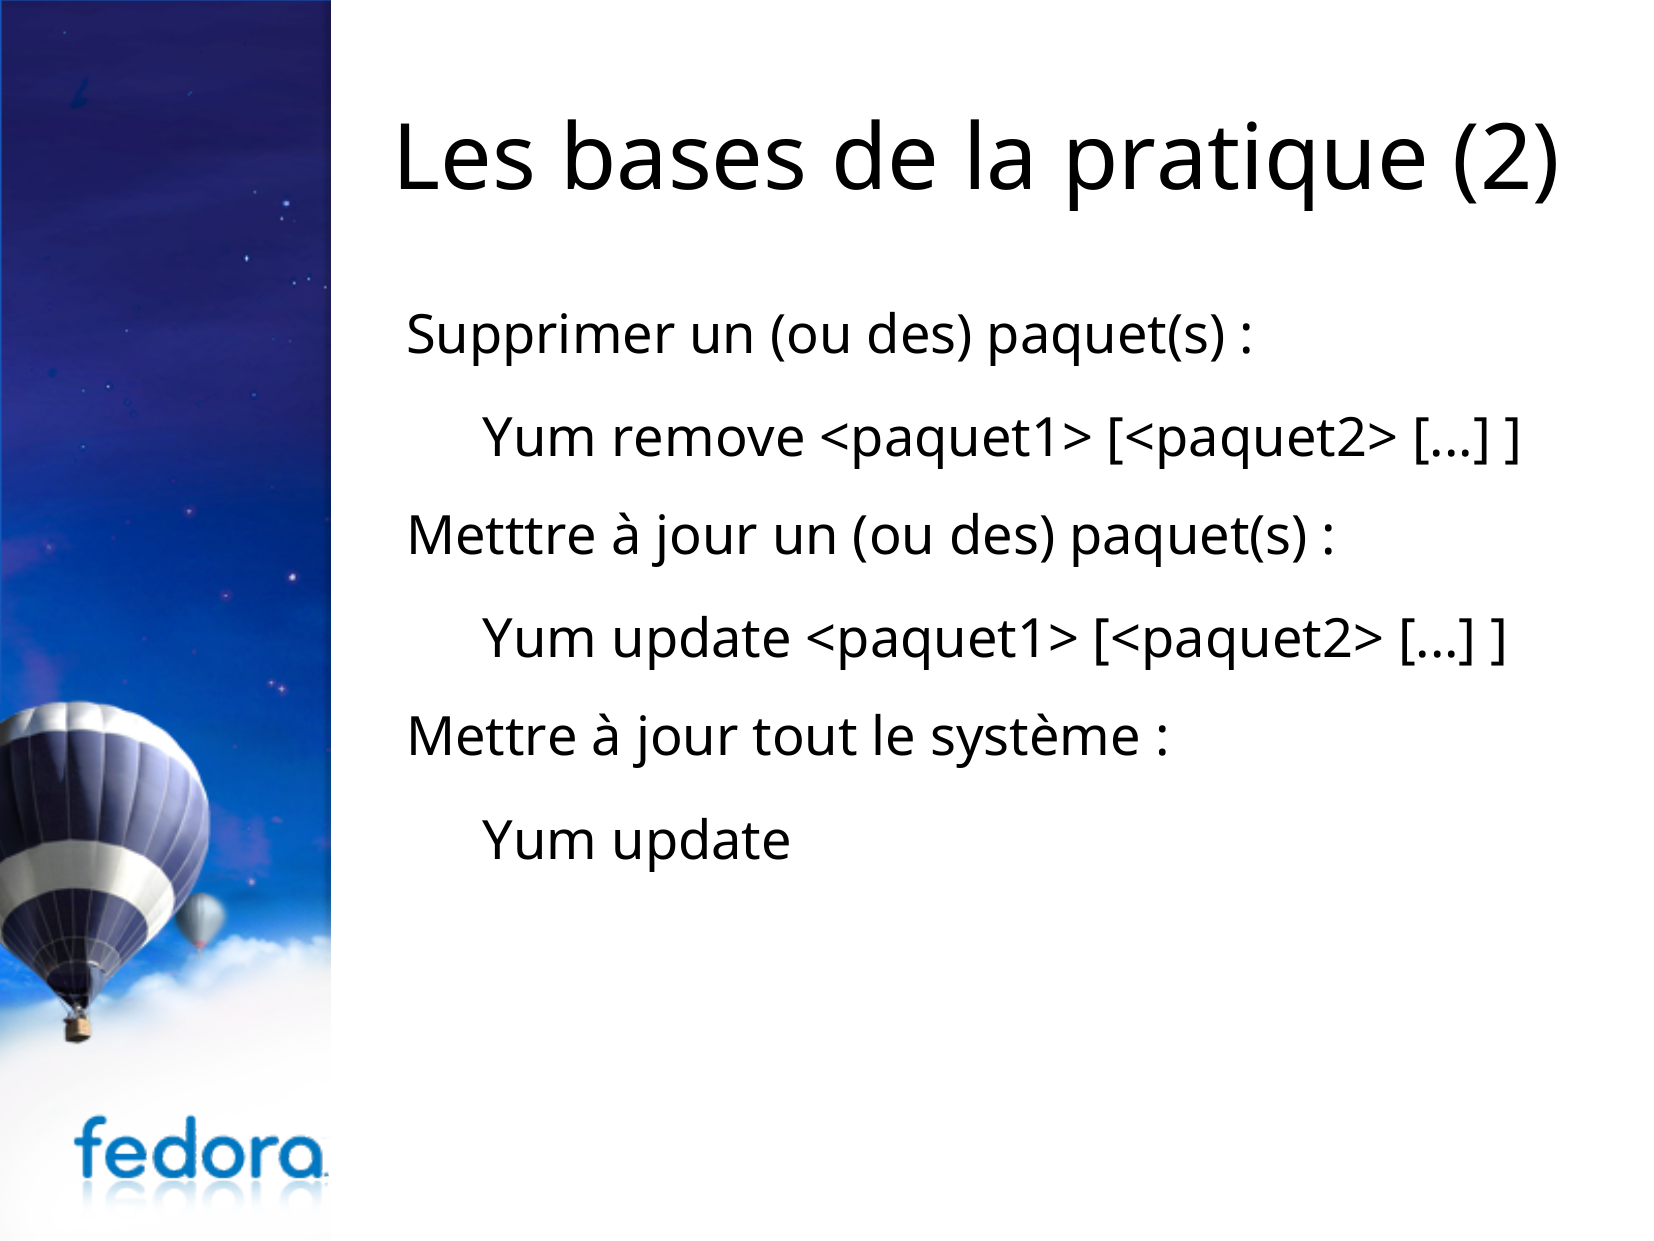

# Les bases de la pratique (2)
Supprimer un (ou des) paquet(s) :
Yum remove <paquet1> [<paquet2> [...] ]
Metttre à jour un (ou des) paquet(s) :
Yum update <paquet1> [<paquet2> [...] ]
Mettre à jour tout le système :
Yum update